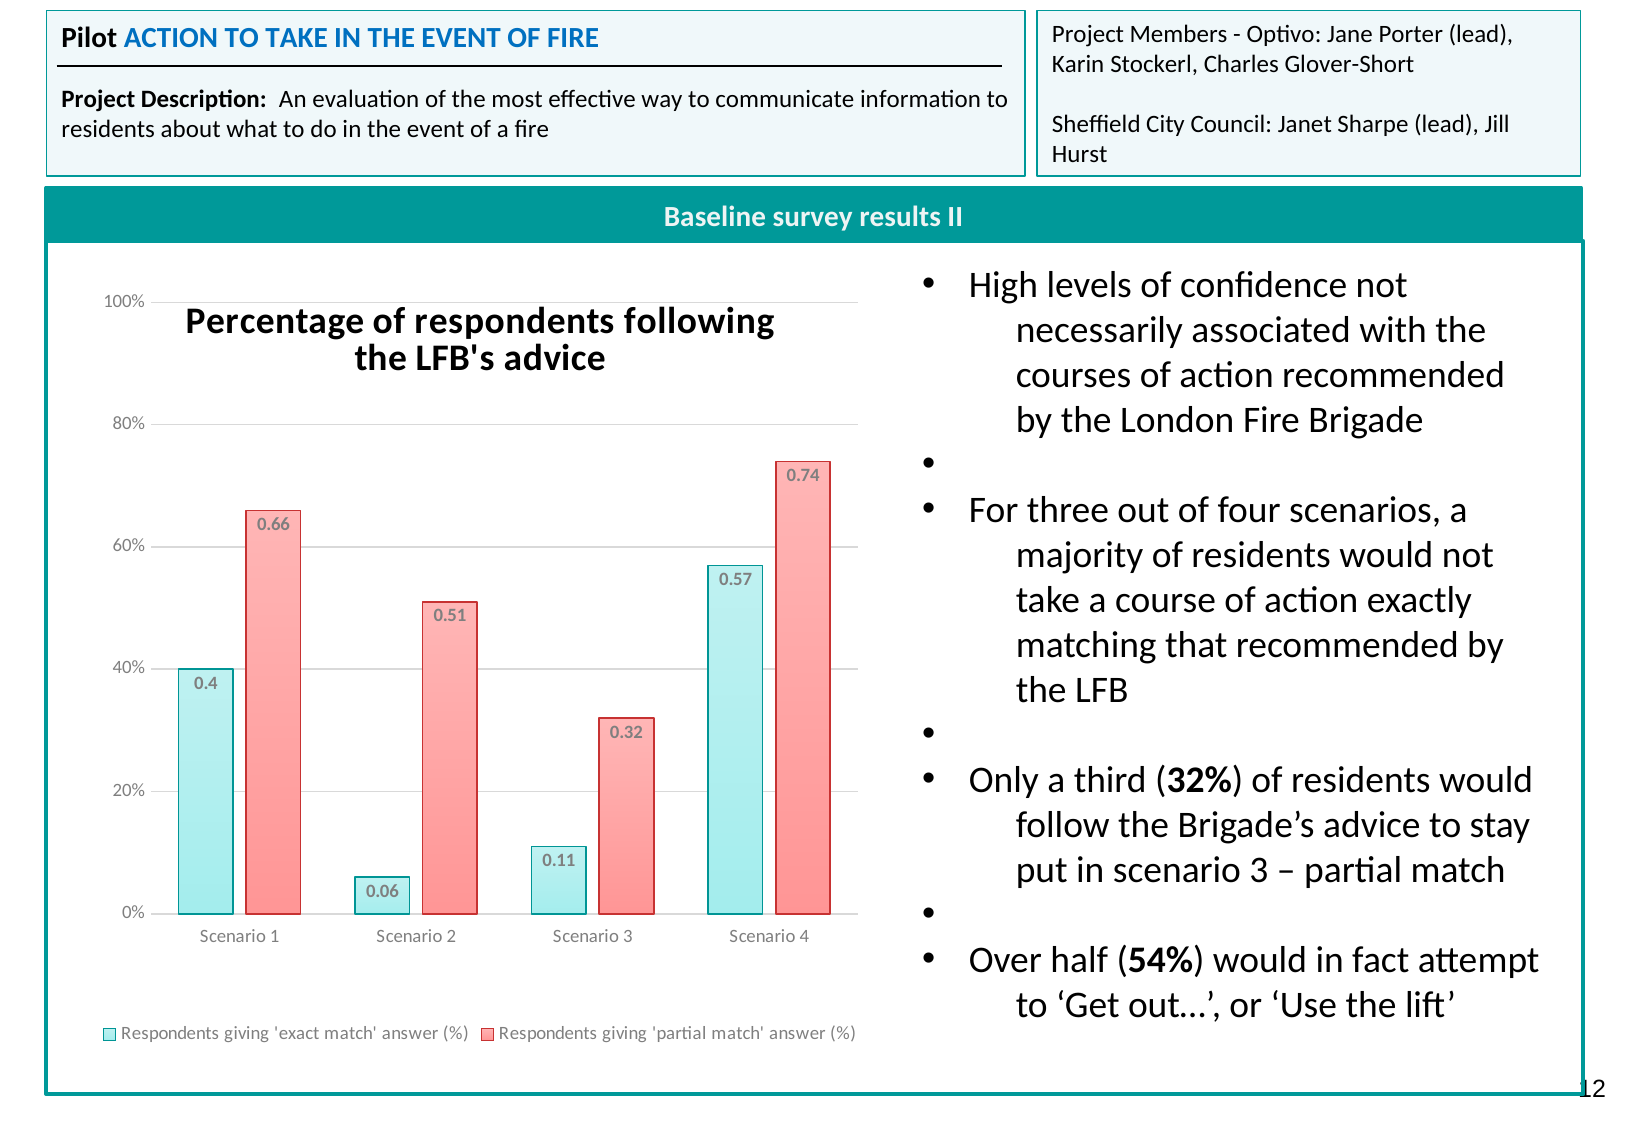

Pilot Action to take in the event of fire
Project Description: An evaluation of the most effective way to communicate information to residents about what to do in the event of a fire
Project Members - Optivo: Jane Porter (lead), Karin Stockerl, Charles Glover-Short
Sheffield City Council: Janet Sharpe (lead), Jill Hurst
Baseline survey results II
High levels of confidence not necessarily associated with the courses of action recommended by the London Fire Brigade
For three out of four scenarios, a majority of residents would not take a course of action exactly matching that recommended by the LFB
Only a third (32%) of residents would follow the Brigade’s advice to stay put in scenario 3 – partial match
Over half (54%) would in fact attempt to ‘Get out…’, or ‘Use the lift’
### Chart: Percentage of respondents following the LFB's advice
| Category | Respondents giving 'exact match' answer (%) | Respondents giving 'partial match' answer (%) |
|---|---|---|
| Scenario 1 | 0.4 | 0.66 |
| Scenario 2 | 0.06 | 0.51 |
| Scenario 3 | 0.11 | 0.32 |
| Scenario 4 | 0.57 | 0.74 |